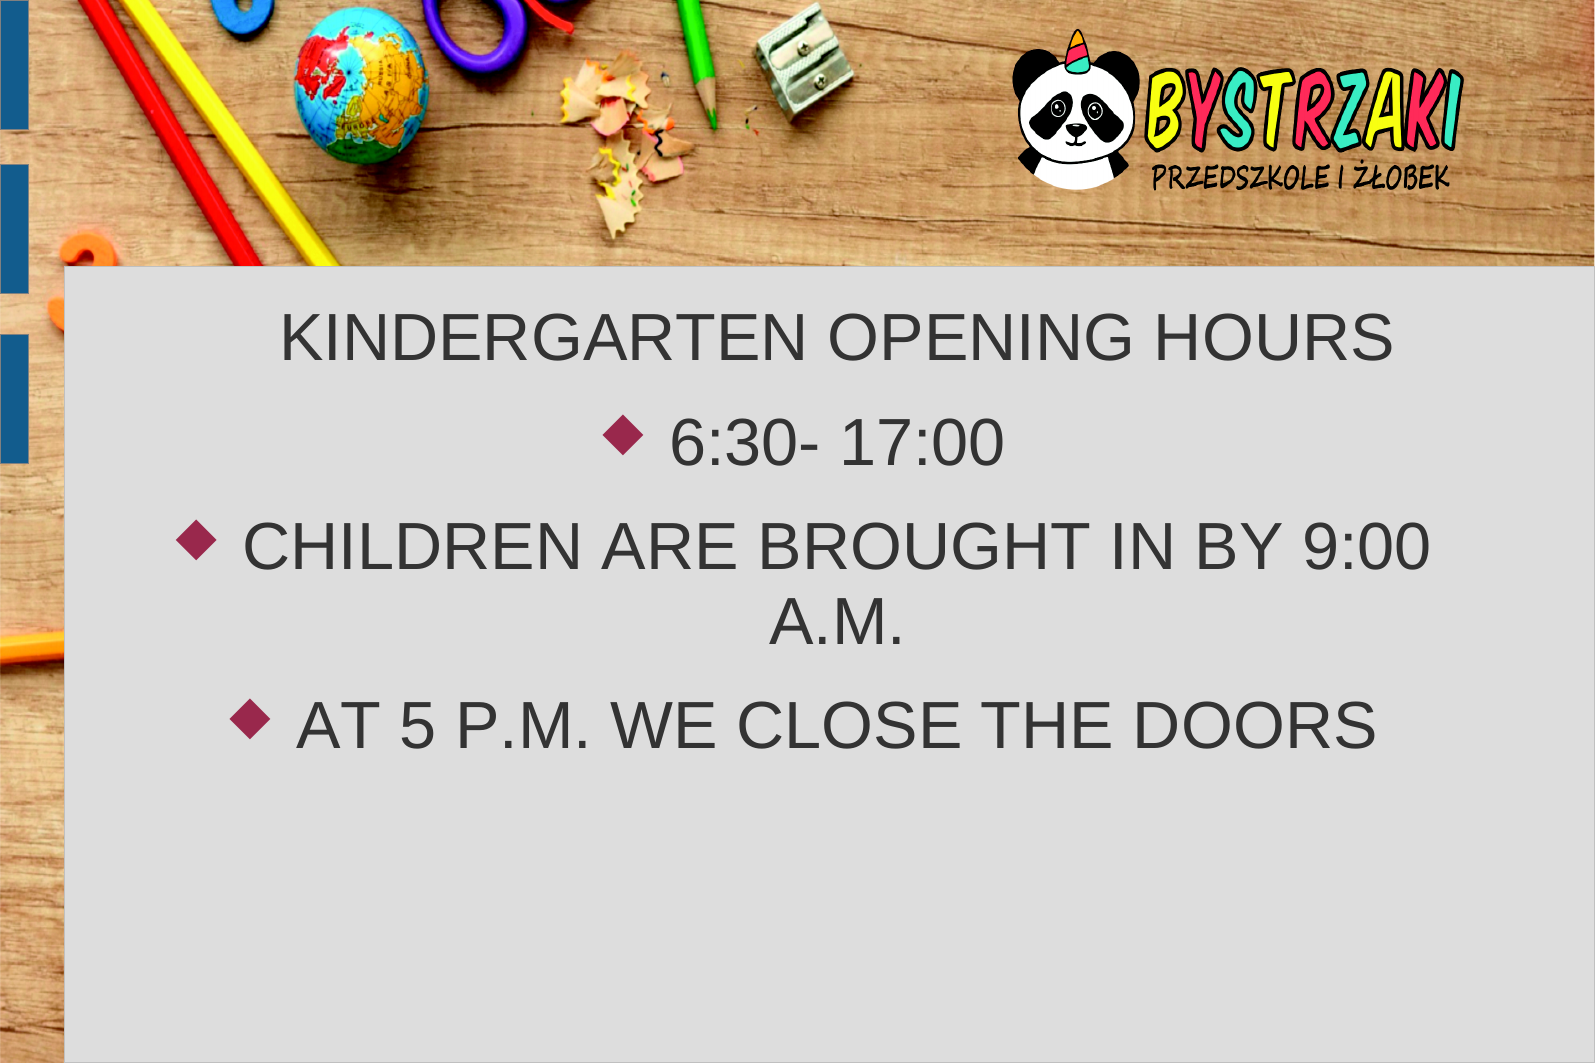

#
KINDERGARTEN OPENING HOURS
6:30- 17:00
CHILDREN ARE BROUGHT IN BY 9:00 A.M.
AT 5 P.M. WE CLOSE THE DOORS